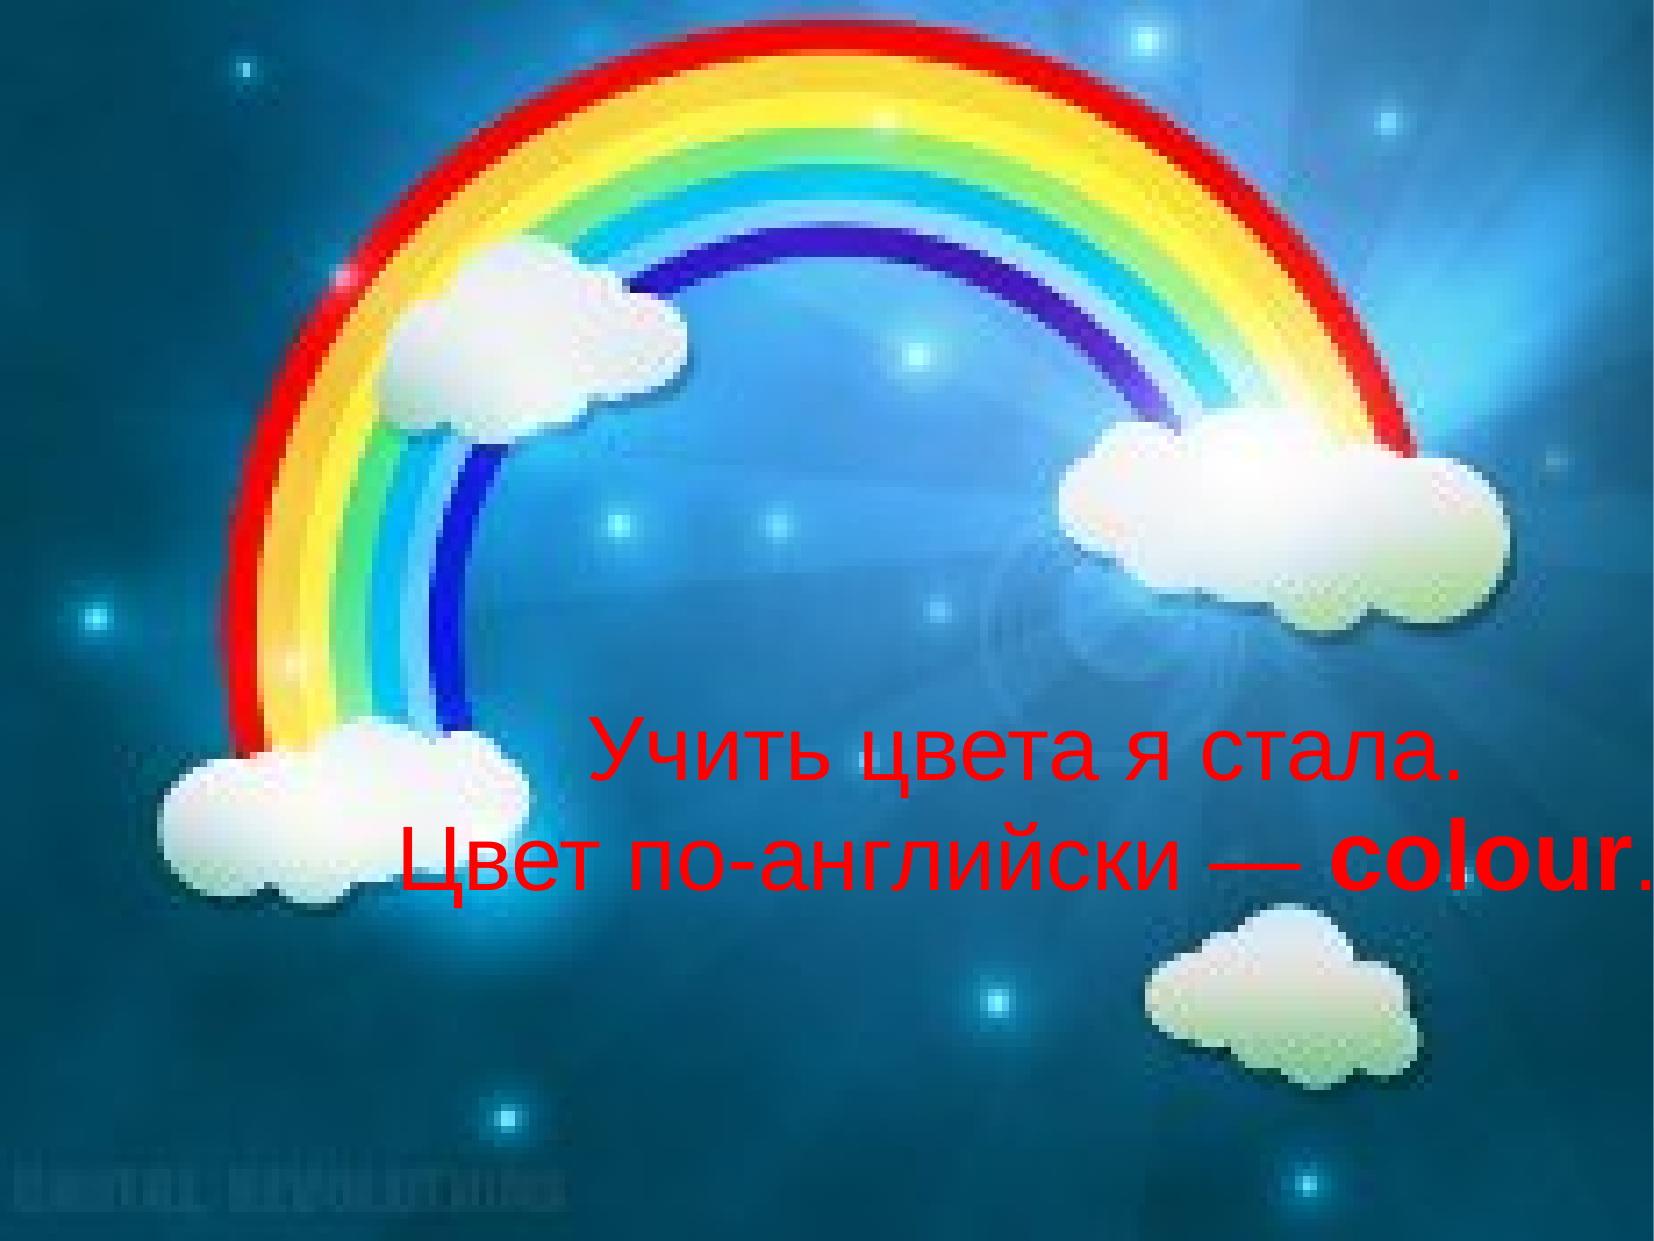

# Учить цвета я стала.
Цвет по-английски — colour.